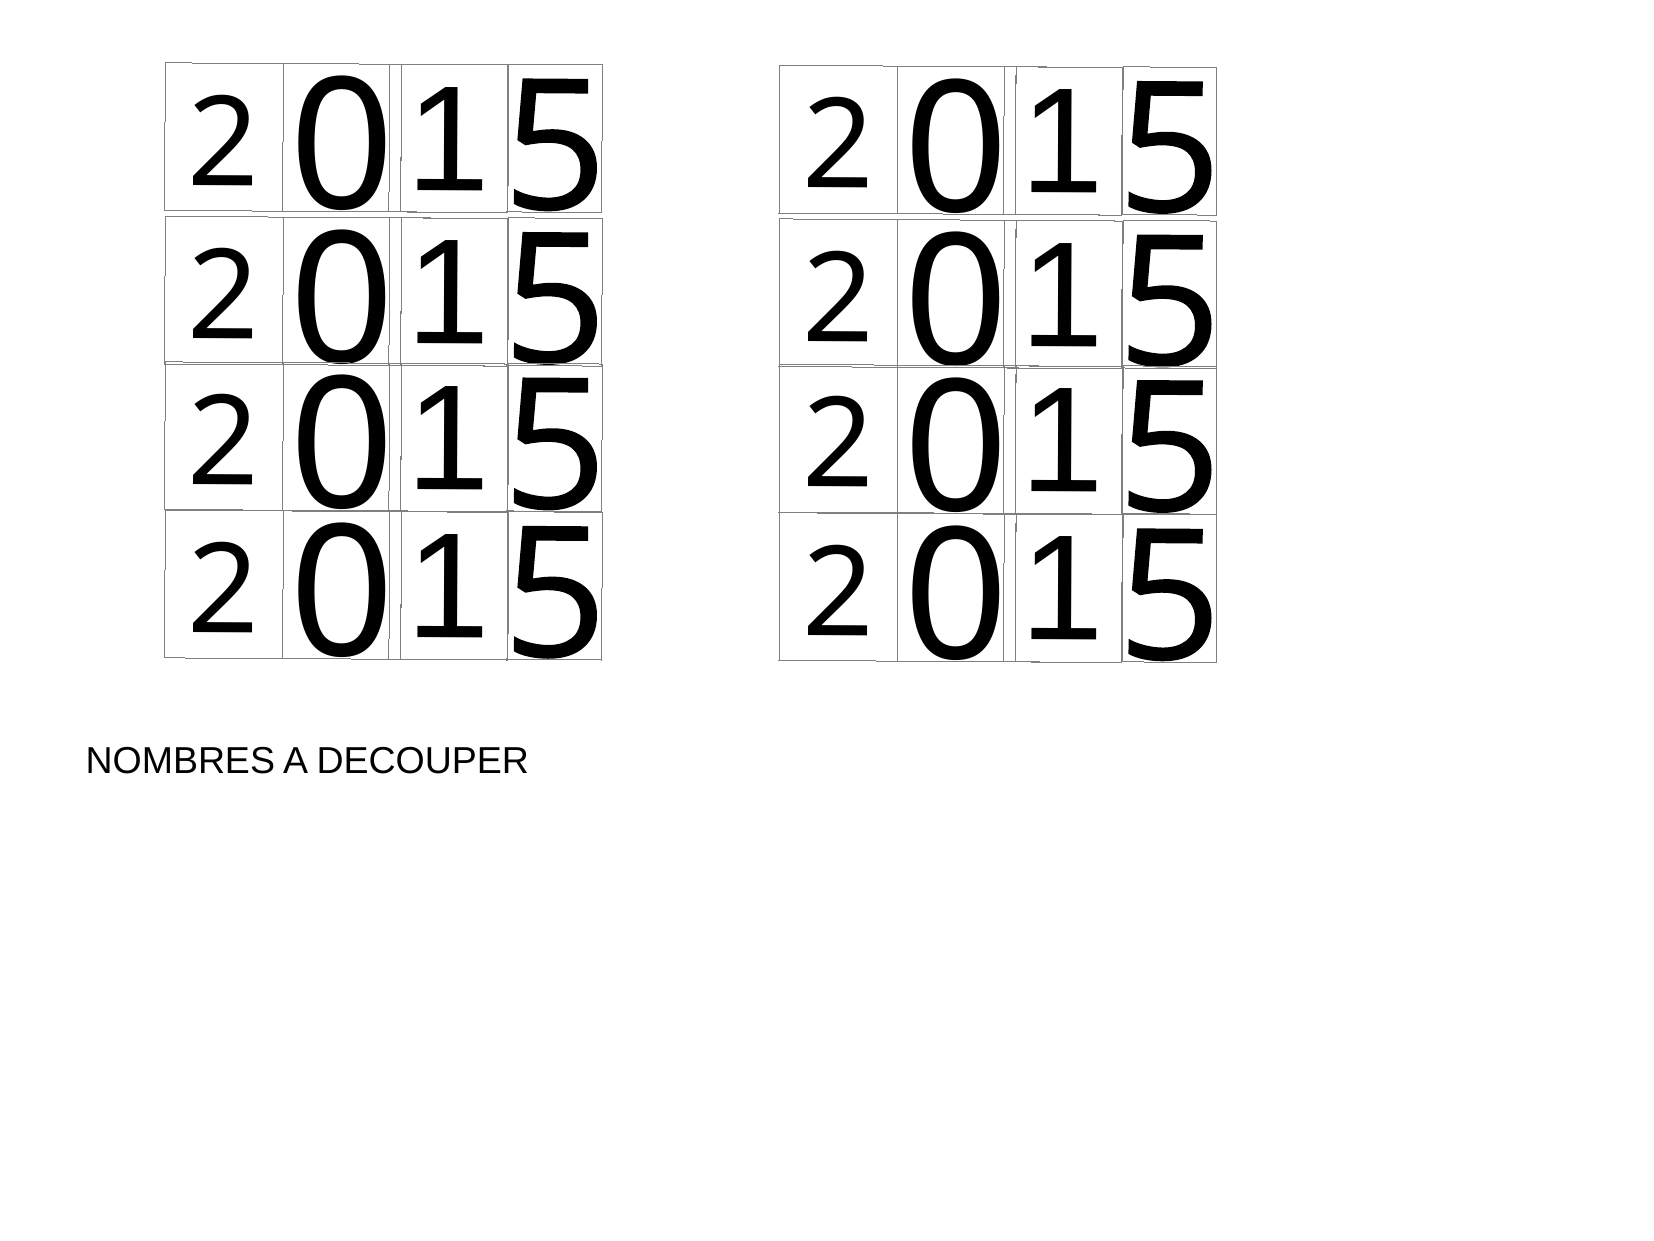

2
0
5
1
2
0
5
1
2
0
5
1
2
0
5
1
2
0
5
1
2
0
5
1
2
0
5
1
2
0
5
1
NOMBRES A DECOUPER